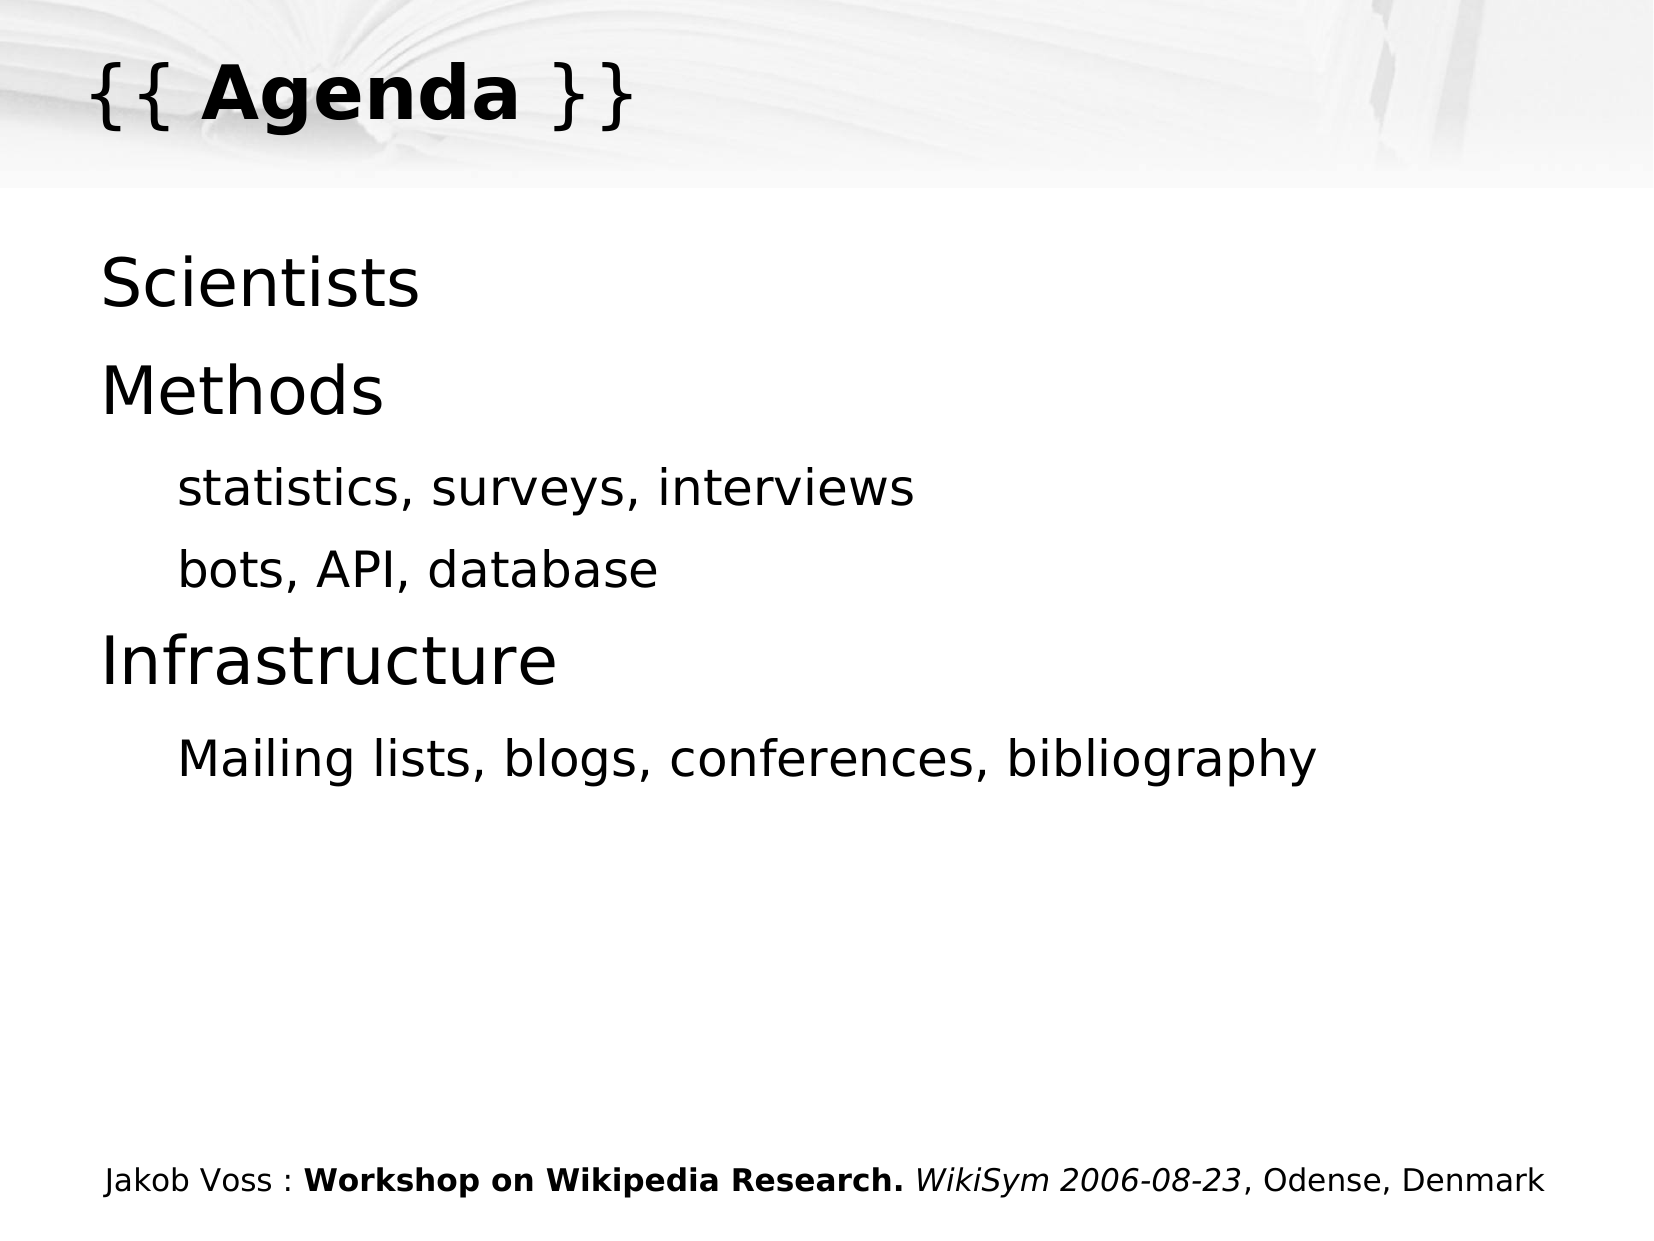

# {{ Agenda }}
Scientists
Methods
statistics, surveys, interviews
bots, API, database
Infrastructure
Mailing lists, blogs, conferences, bibliography